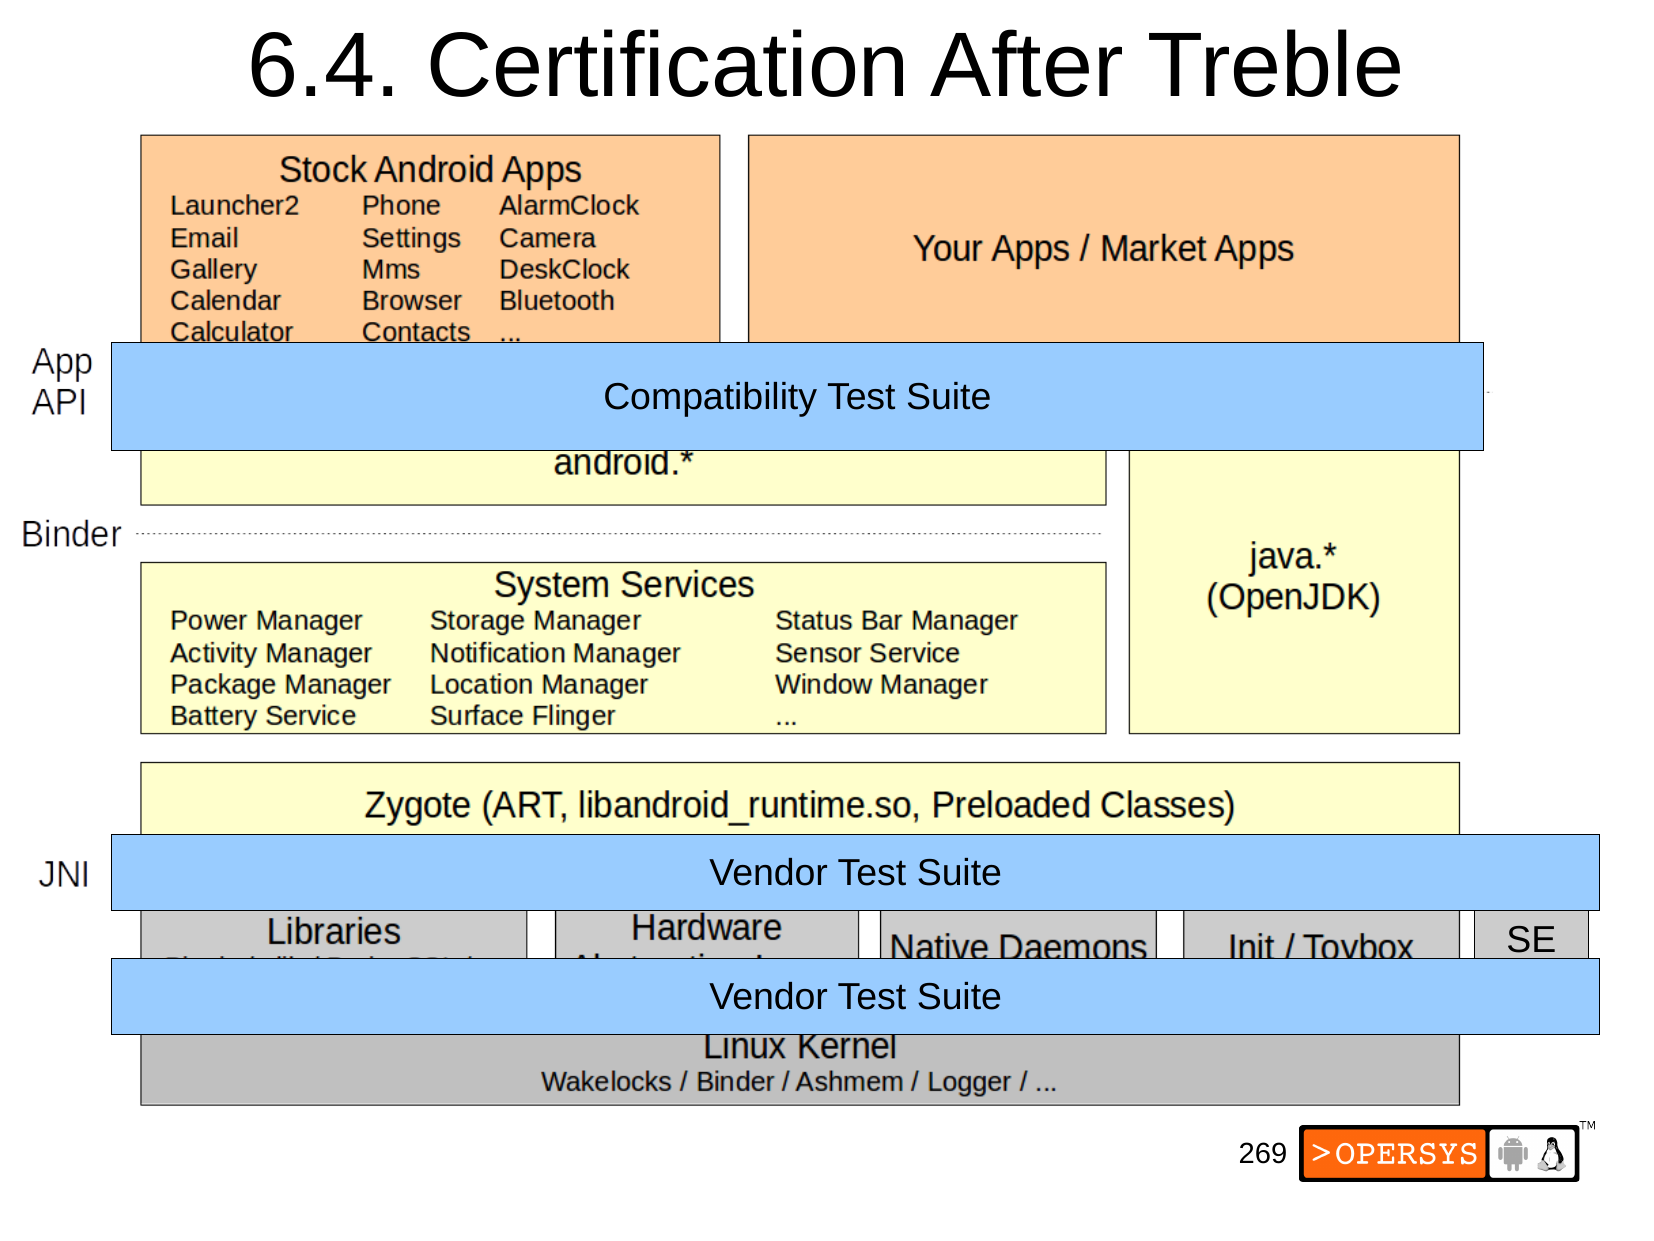

# 6.4. Certification After Treble
Compatibility Test Suite
Vendor Test Suite
SE
Vendor Test Suite